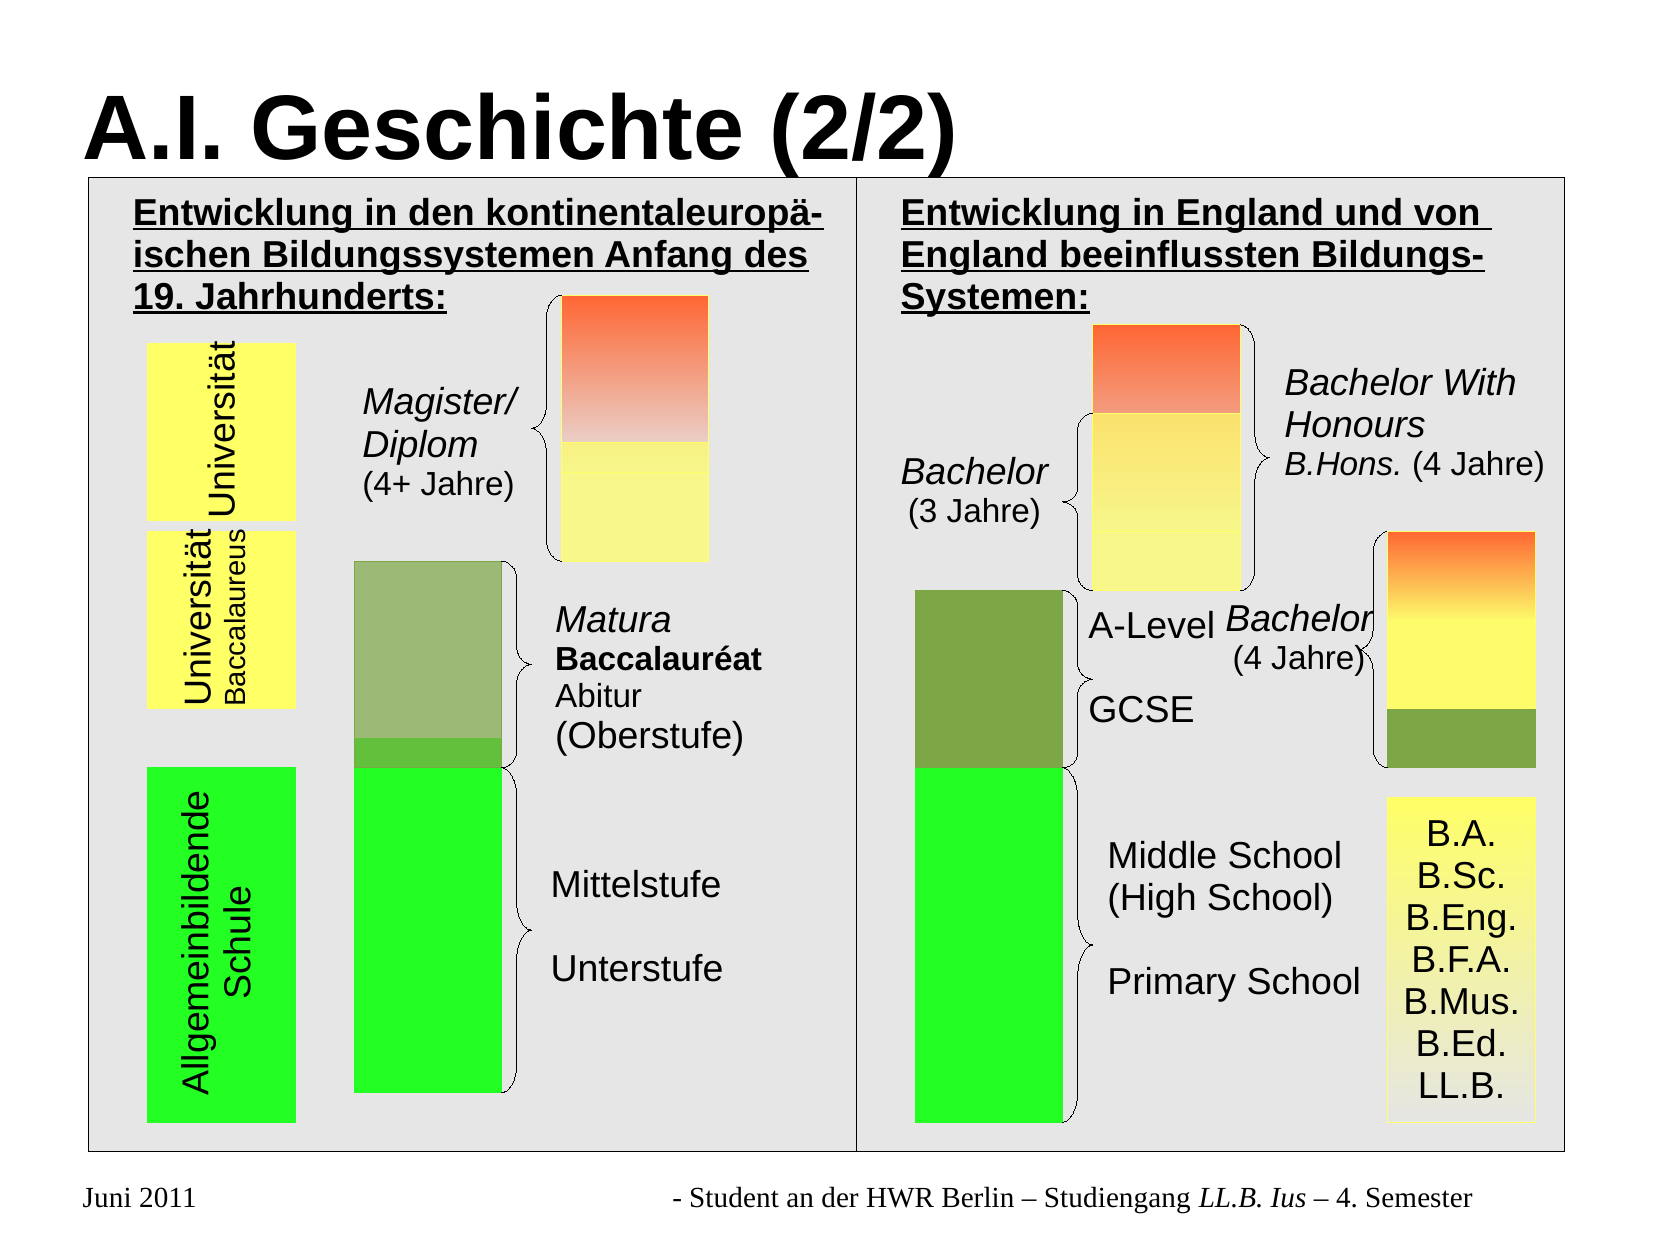

# A.I. Geschichte (2/2)
Entwicklung in den kontinentaleuropä-
ischen Bildungssystemen Anfang des
19. Jahrhunderts:
Entwicklung in England und von
England beeinflussten Bildungs-
Systemen:
Bachelor With
Honours
B.Hons. (4 Jahre)
Magister/
Diplom
(4+ Jahre)
Universität
Bachelor
(3 Jahre)
Universität
Baccalaureus
Bachelor
(4 Jahre)
Matura
Baccalauréat
Abitur
(Oberstufe)
 A-Level
 GCSE
B.A.
B.Sc.
B.Eng.
B.F.A.
B.Mus.
B.Ed.
LL.B.
Middle School
(High School)
Primary School
Mittelstufe
Unterstufe
Allgemeinbildende
Schule